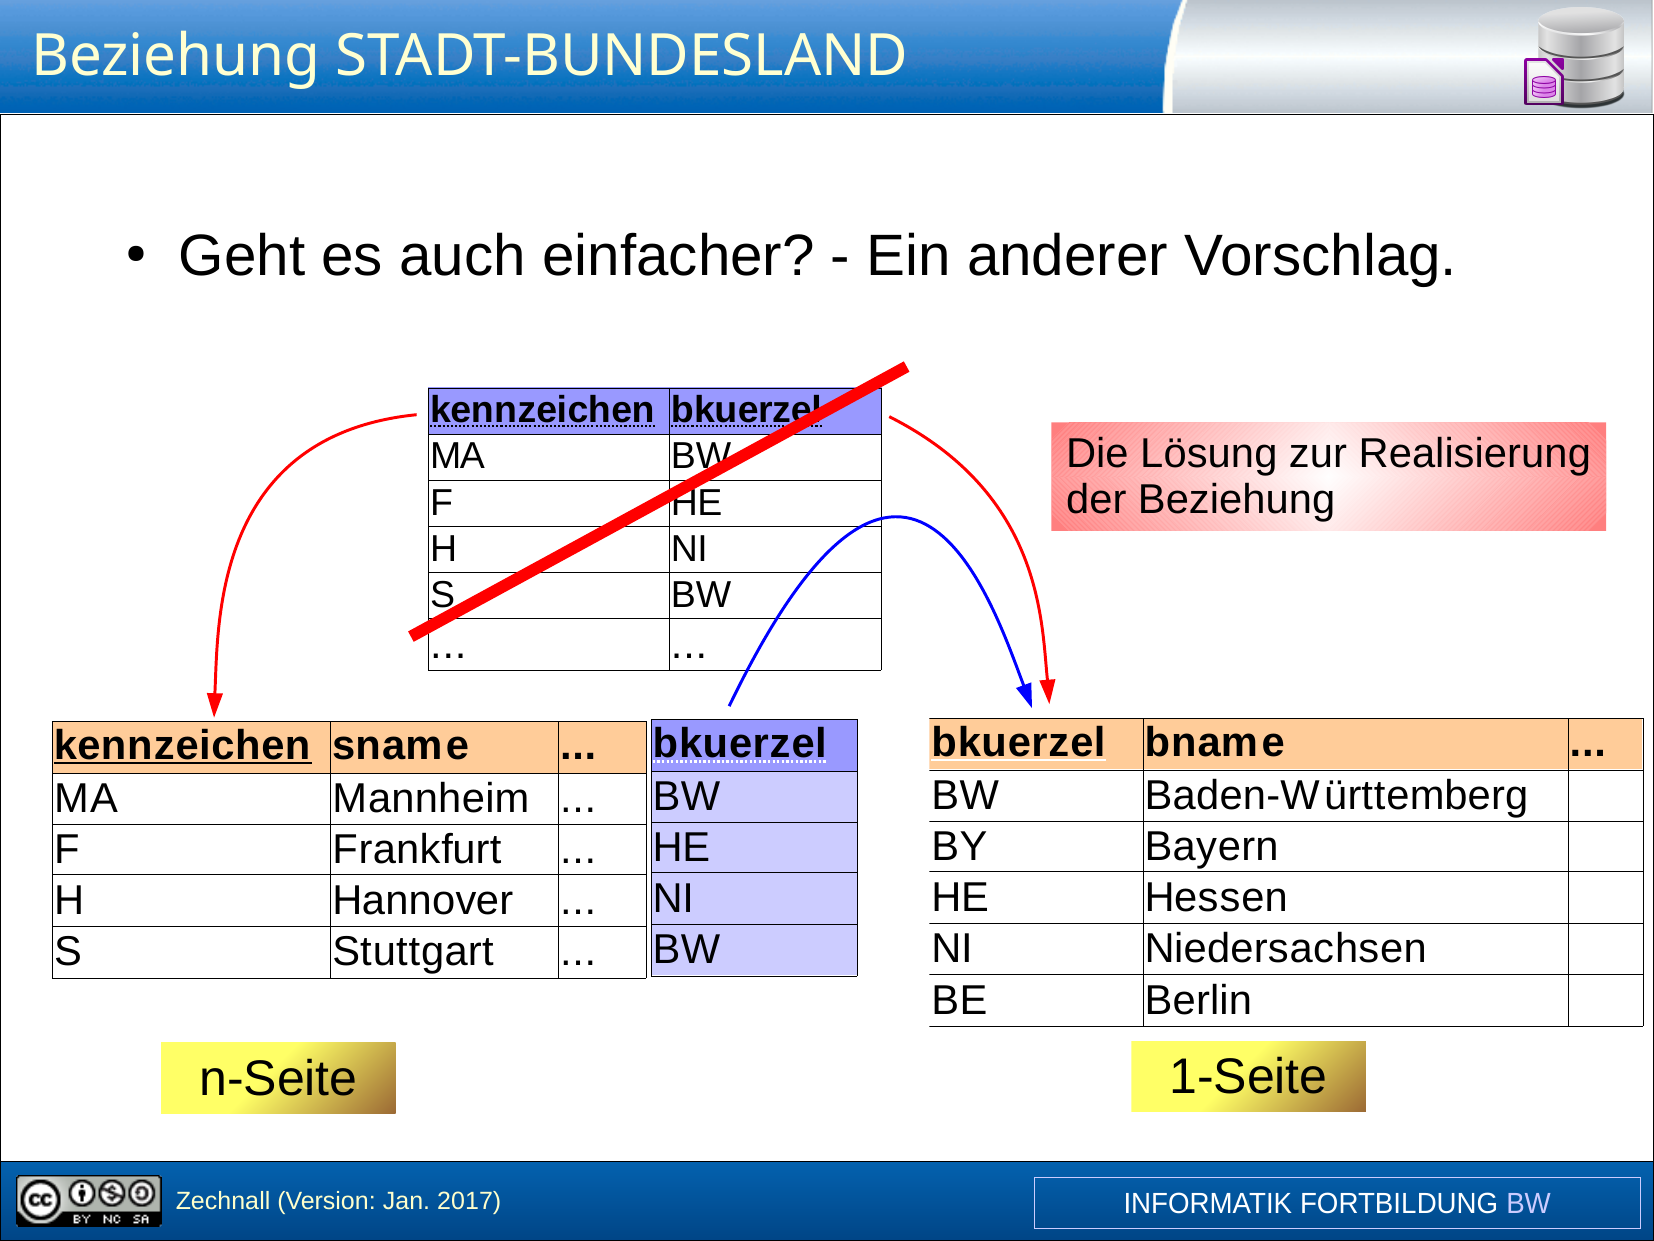

# Beziehung STADT-BUNDESLAND
Geht es auch einfacher? - Ein anderer Vorschlag.
Die Lösung zur Realisierung
der Beziehung
1-Seite
n-Seite